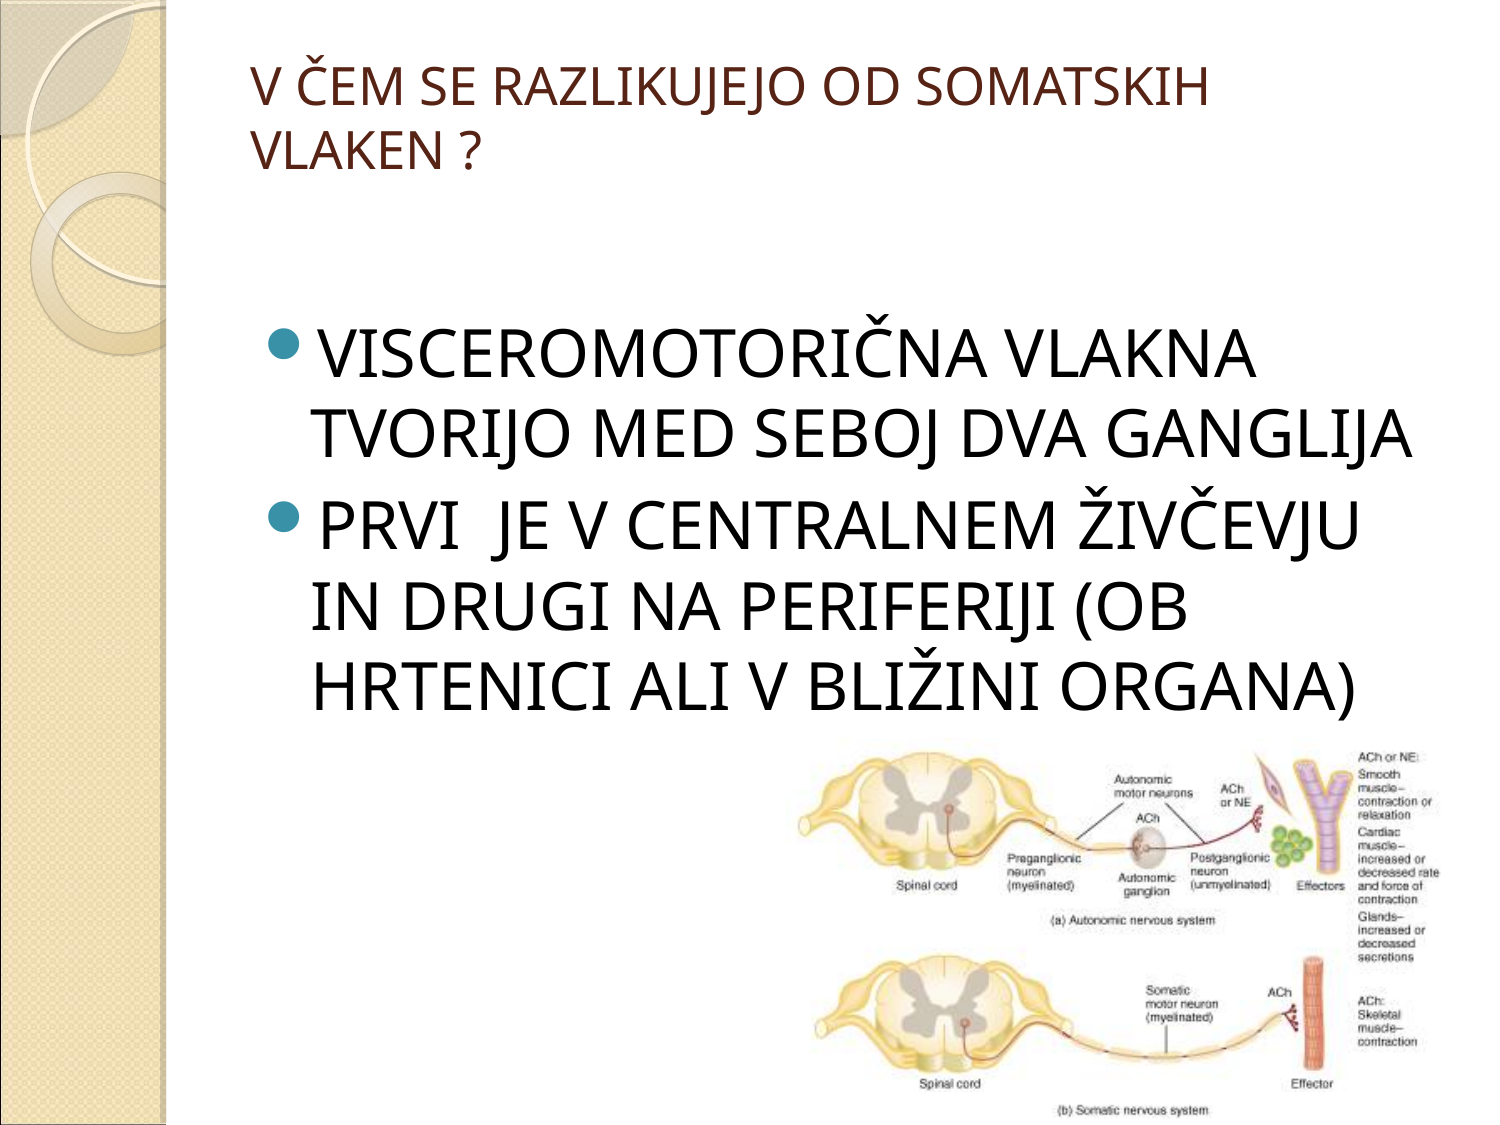

# V ČEM SE RAZLIKUJEJO OD SOMATSKIH VLAKEN ?
VISCEROMOTORIČNA VLAKNA TVORIJO MED SEBOJ DVA GANGLIJA
PRVI JE V CENTRALNEM ŽIVČEVJU IN DRUGI NA PERIFERIJI (OB HRTENICI ALI V BLIŽINI ORGANA)